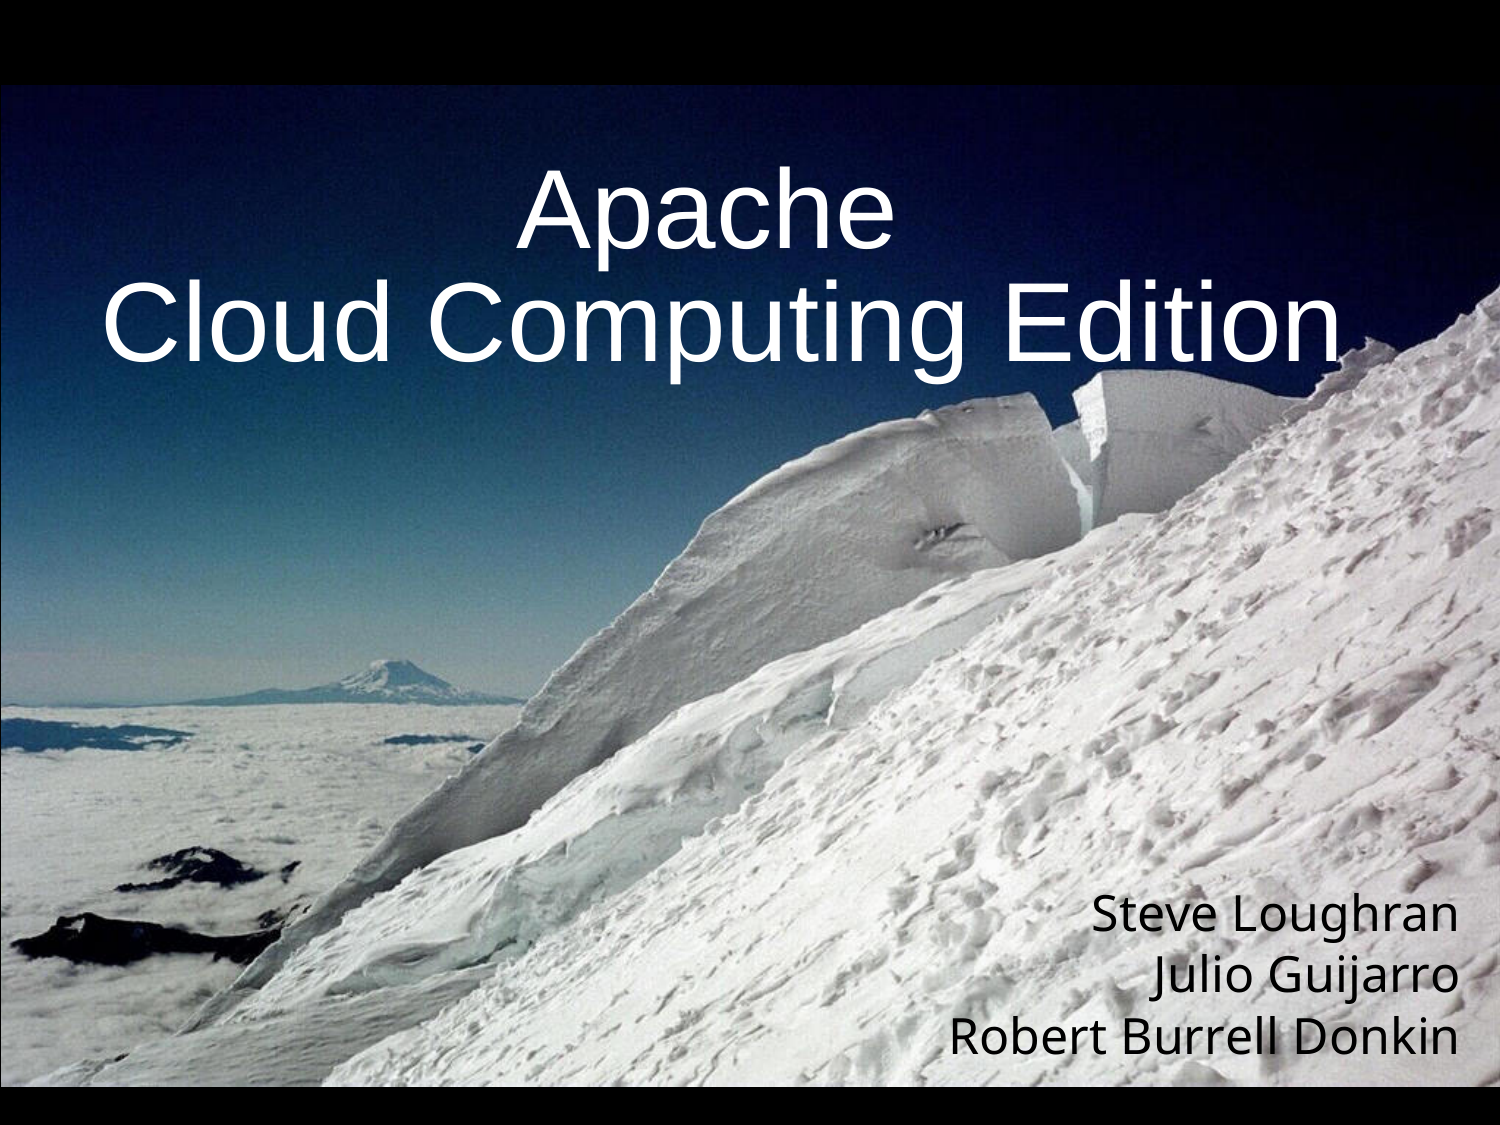

# Apache Cloud Computing Edition
Steve Loughran
Julio Guijarro
Robert Burrell Donkin